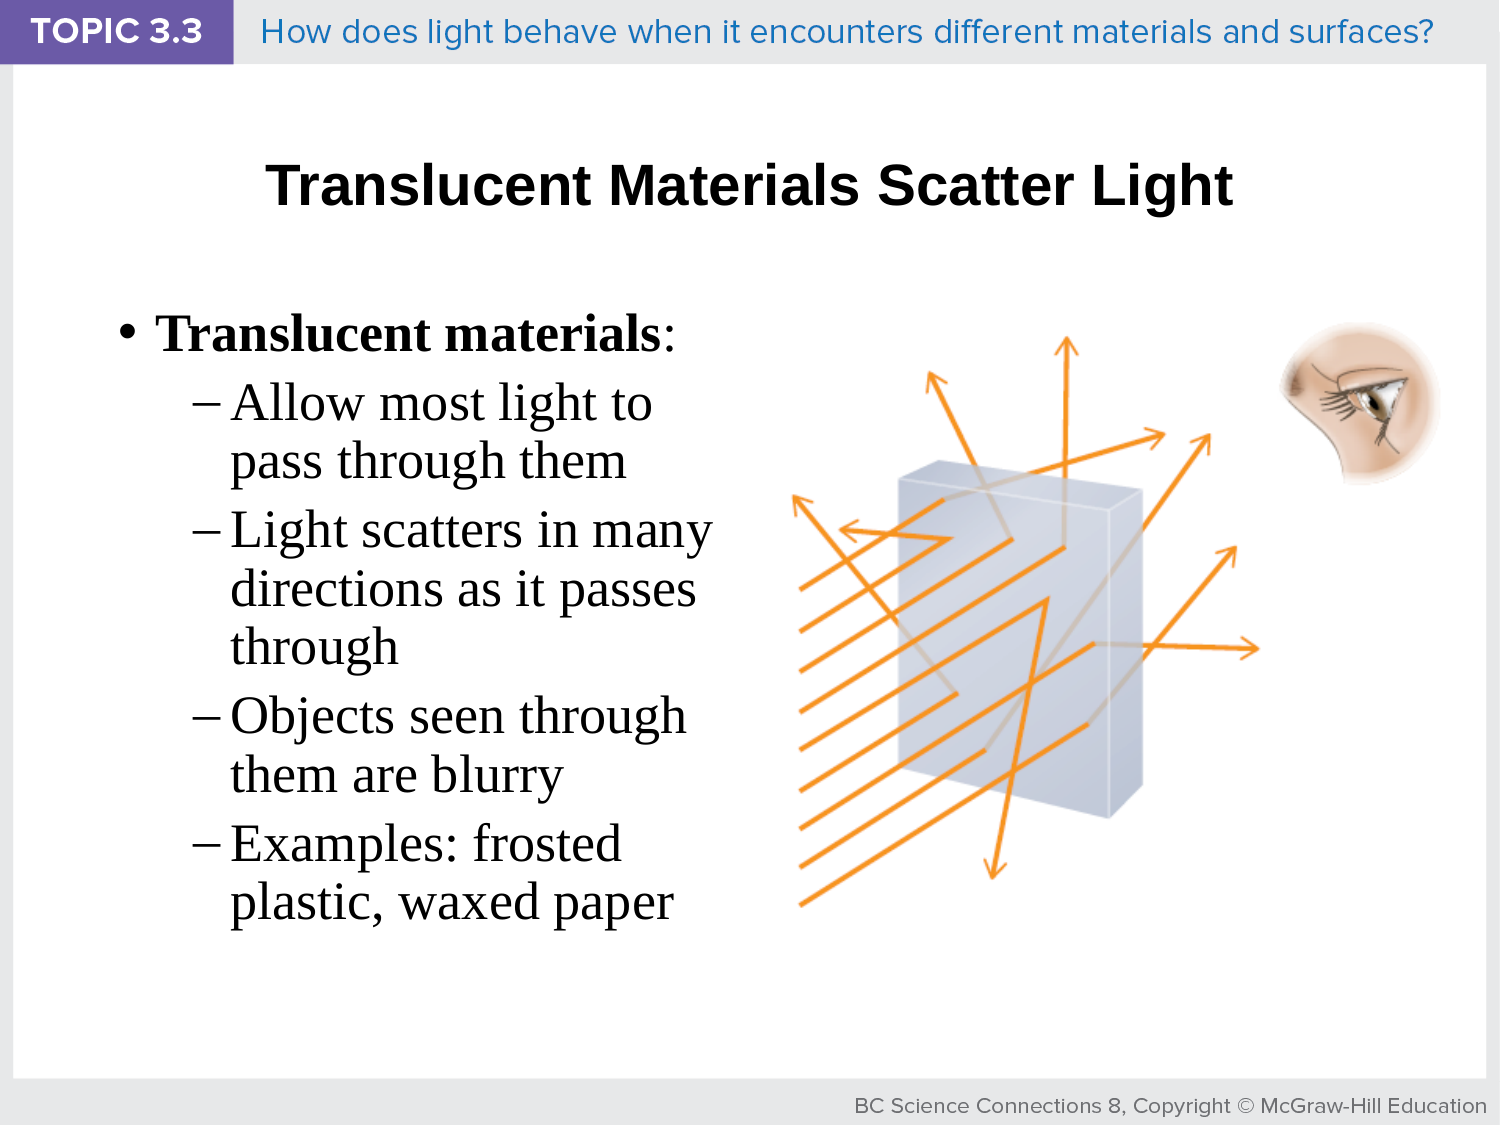

# Translucent Materials Scatter Light
Translucent materials:
Allow most light to pass through them
Light scatters in many directions as it passes through
Objects seen through them are blurry
Examples: frosted plastic, waxed paper